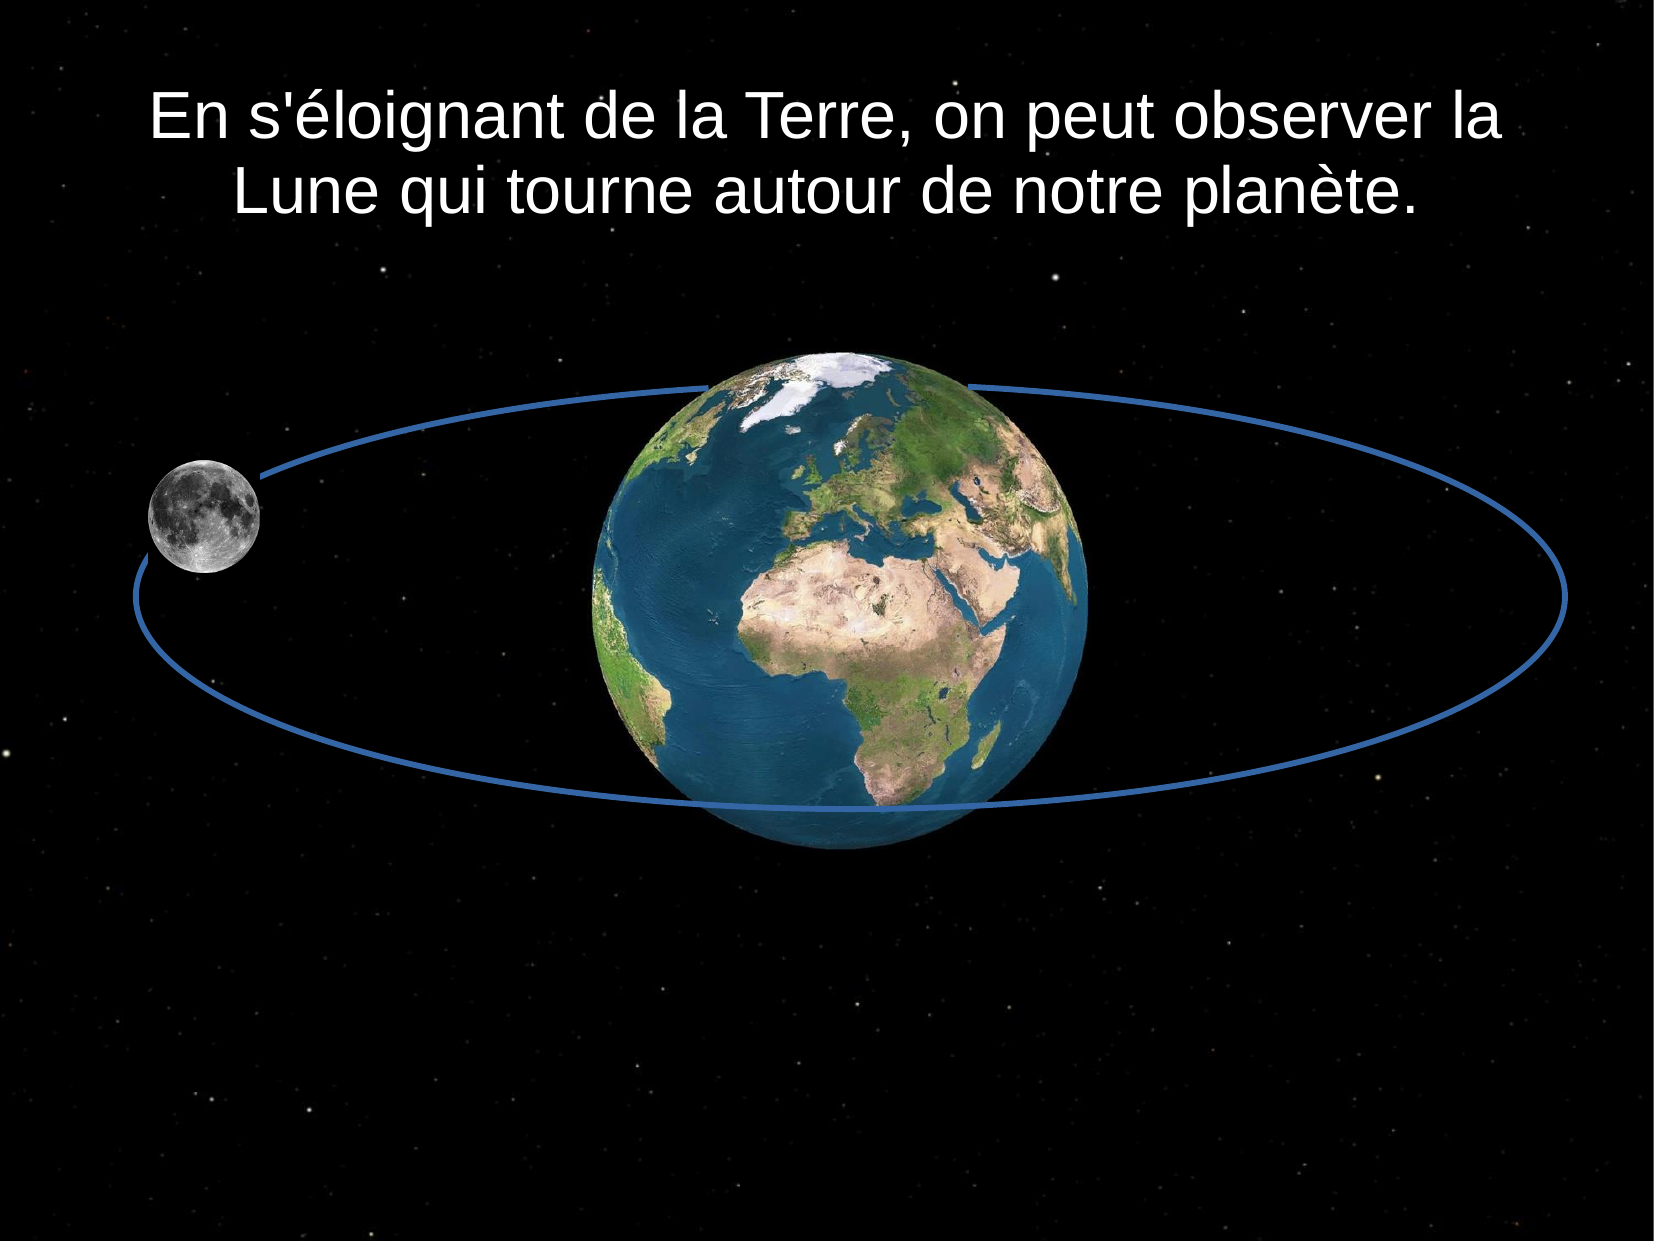

# En s'éloignant de la Terre, on peut observer la Lune qui tourne autour de notre planète.